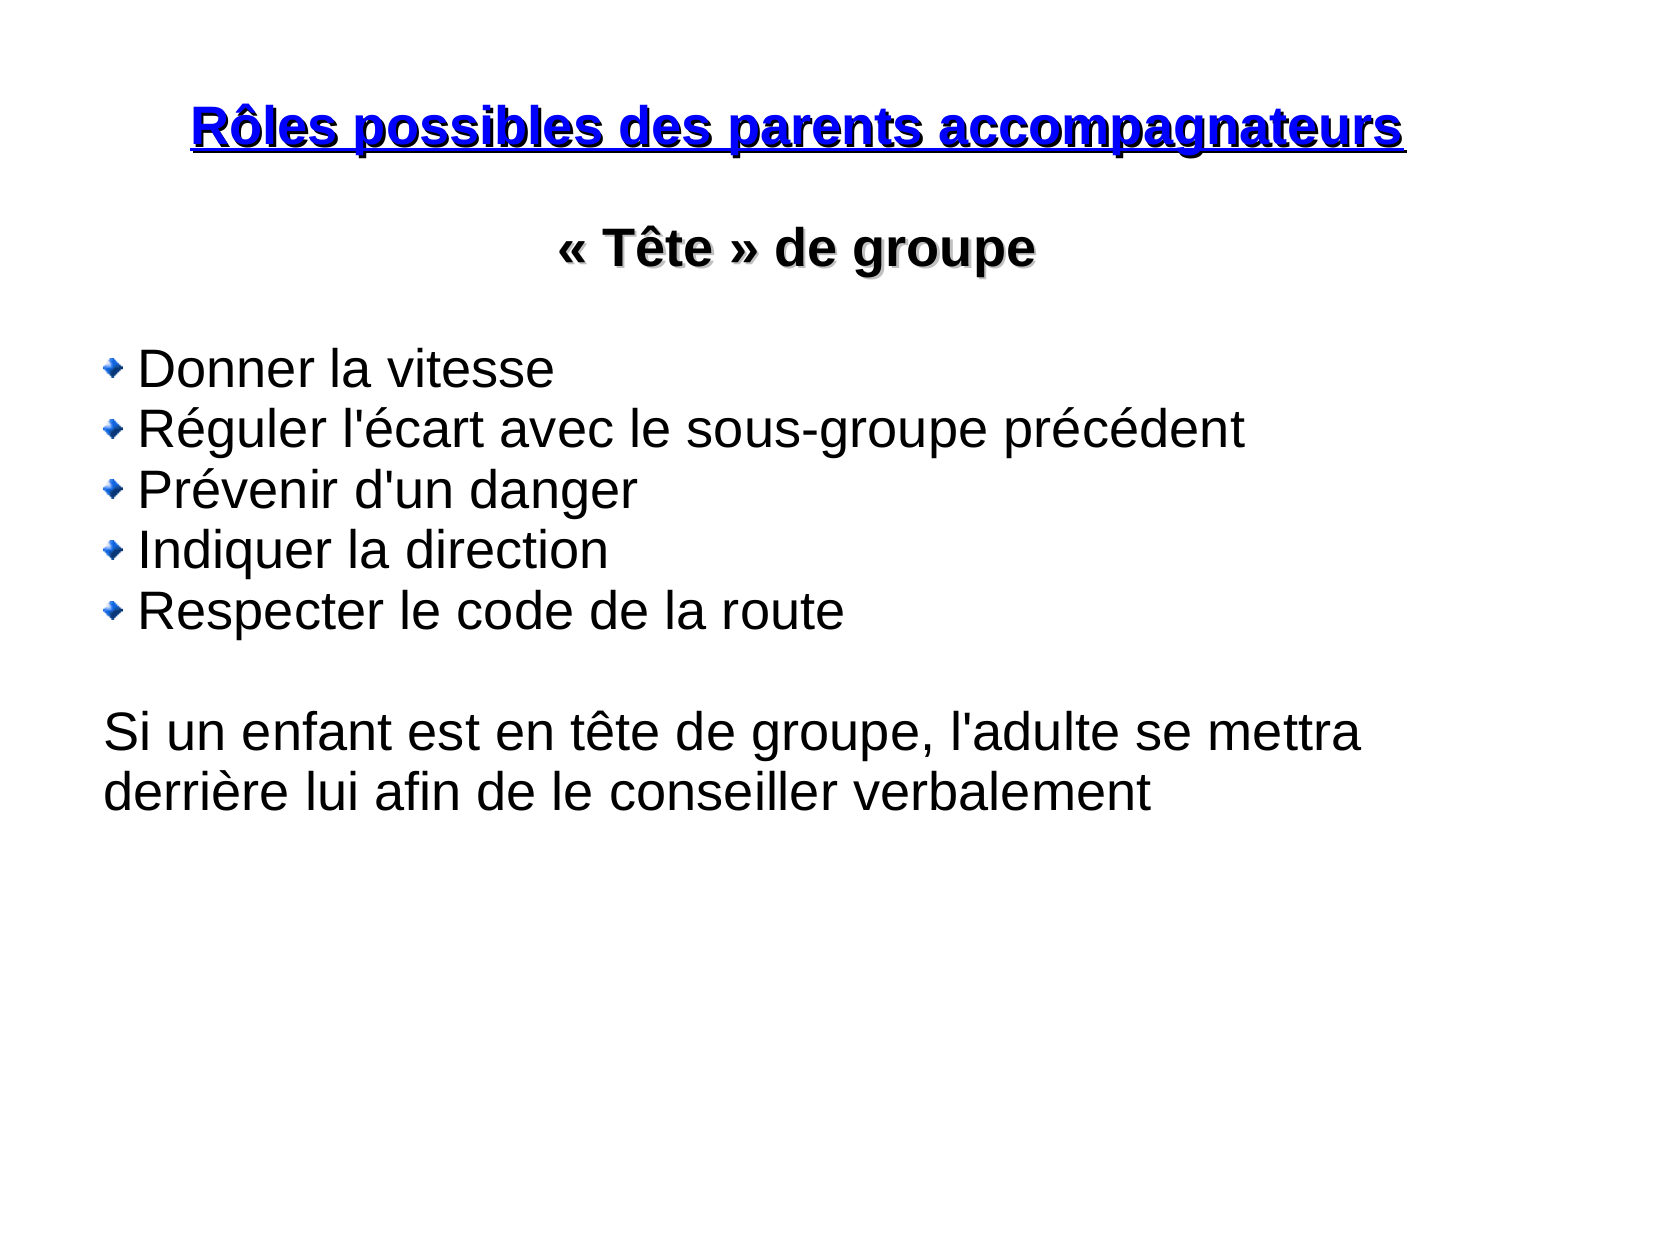

Rôles possibles des parents accompagnateurs
 « Tête » de groupe
 Donner la vitesse
 Réguler l'écart avec le sous-groupe précédent
 Prévenir d'un danger
 Indiquer la direction
 Respecter le code de la route
Si un enfant est en tête de groupe, l'adulte se mettra derrière lui afin de le conseiller verbalement